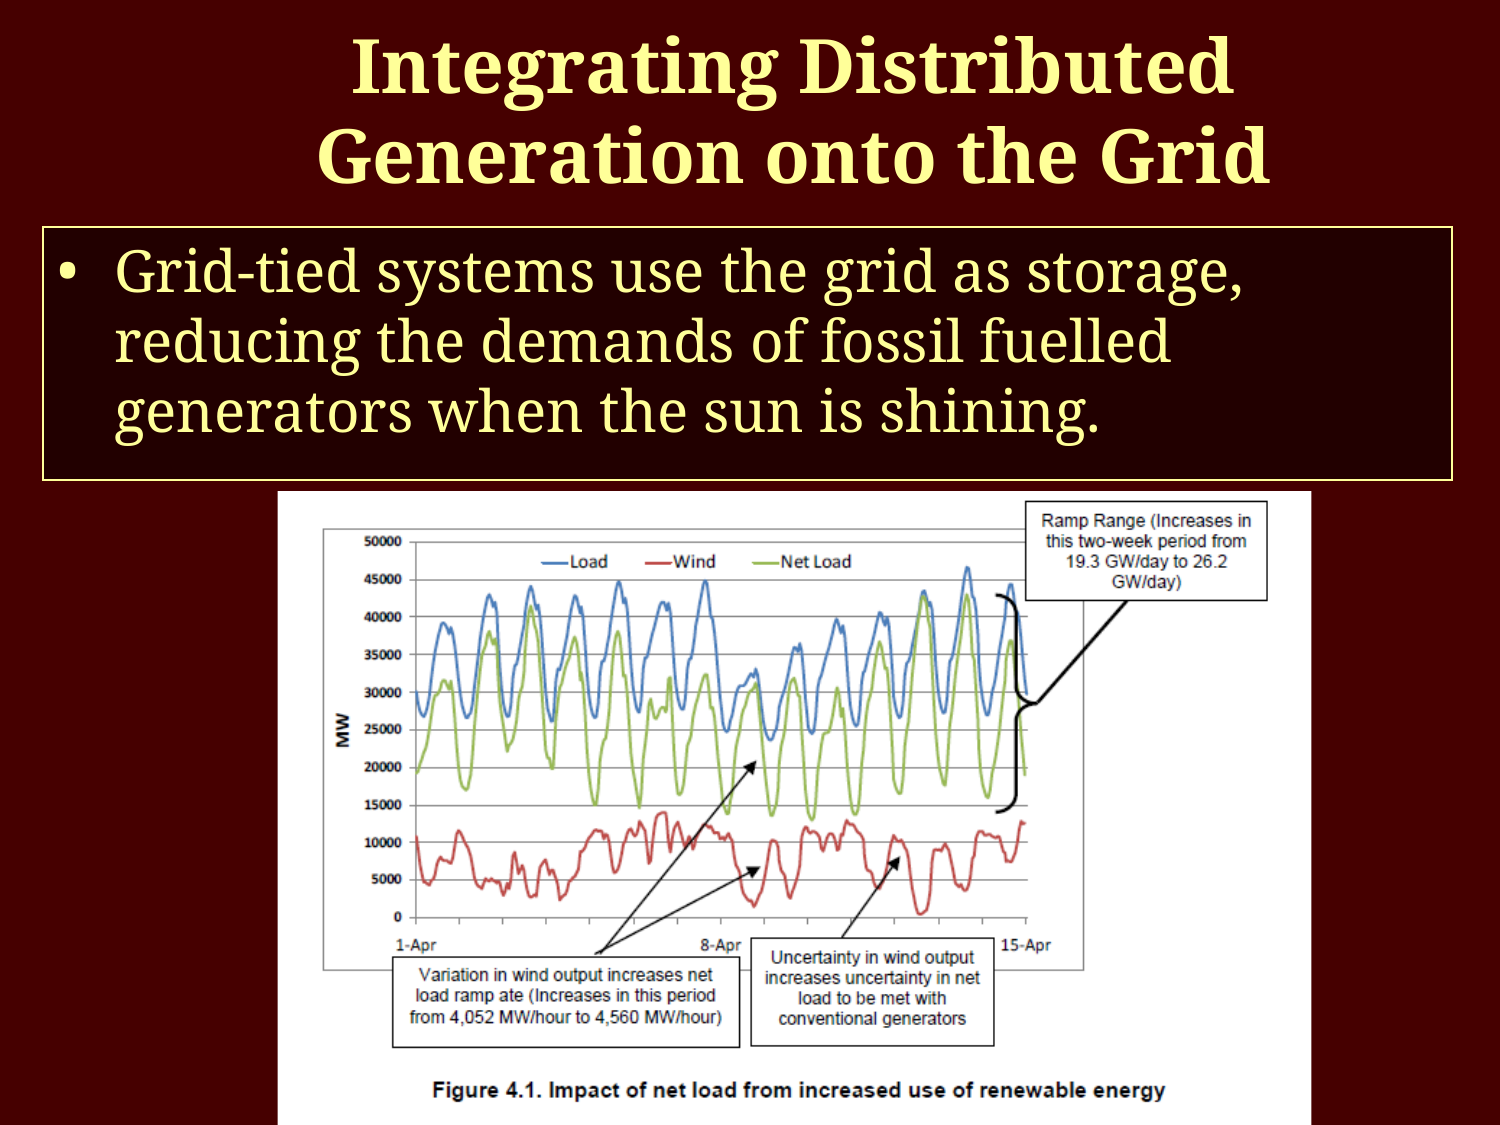

# Integrating Distributed Generation onto the Grid
Grid-tied systems use the grid as storage, reducing the demands of fossil fuelled generators when the sun is shining.
Engineering Photovoltaic Systems
21